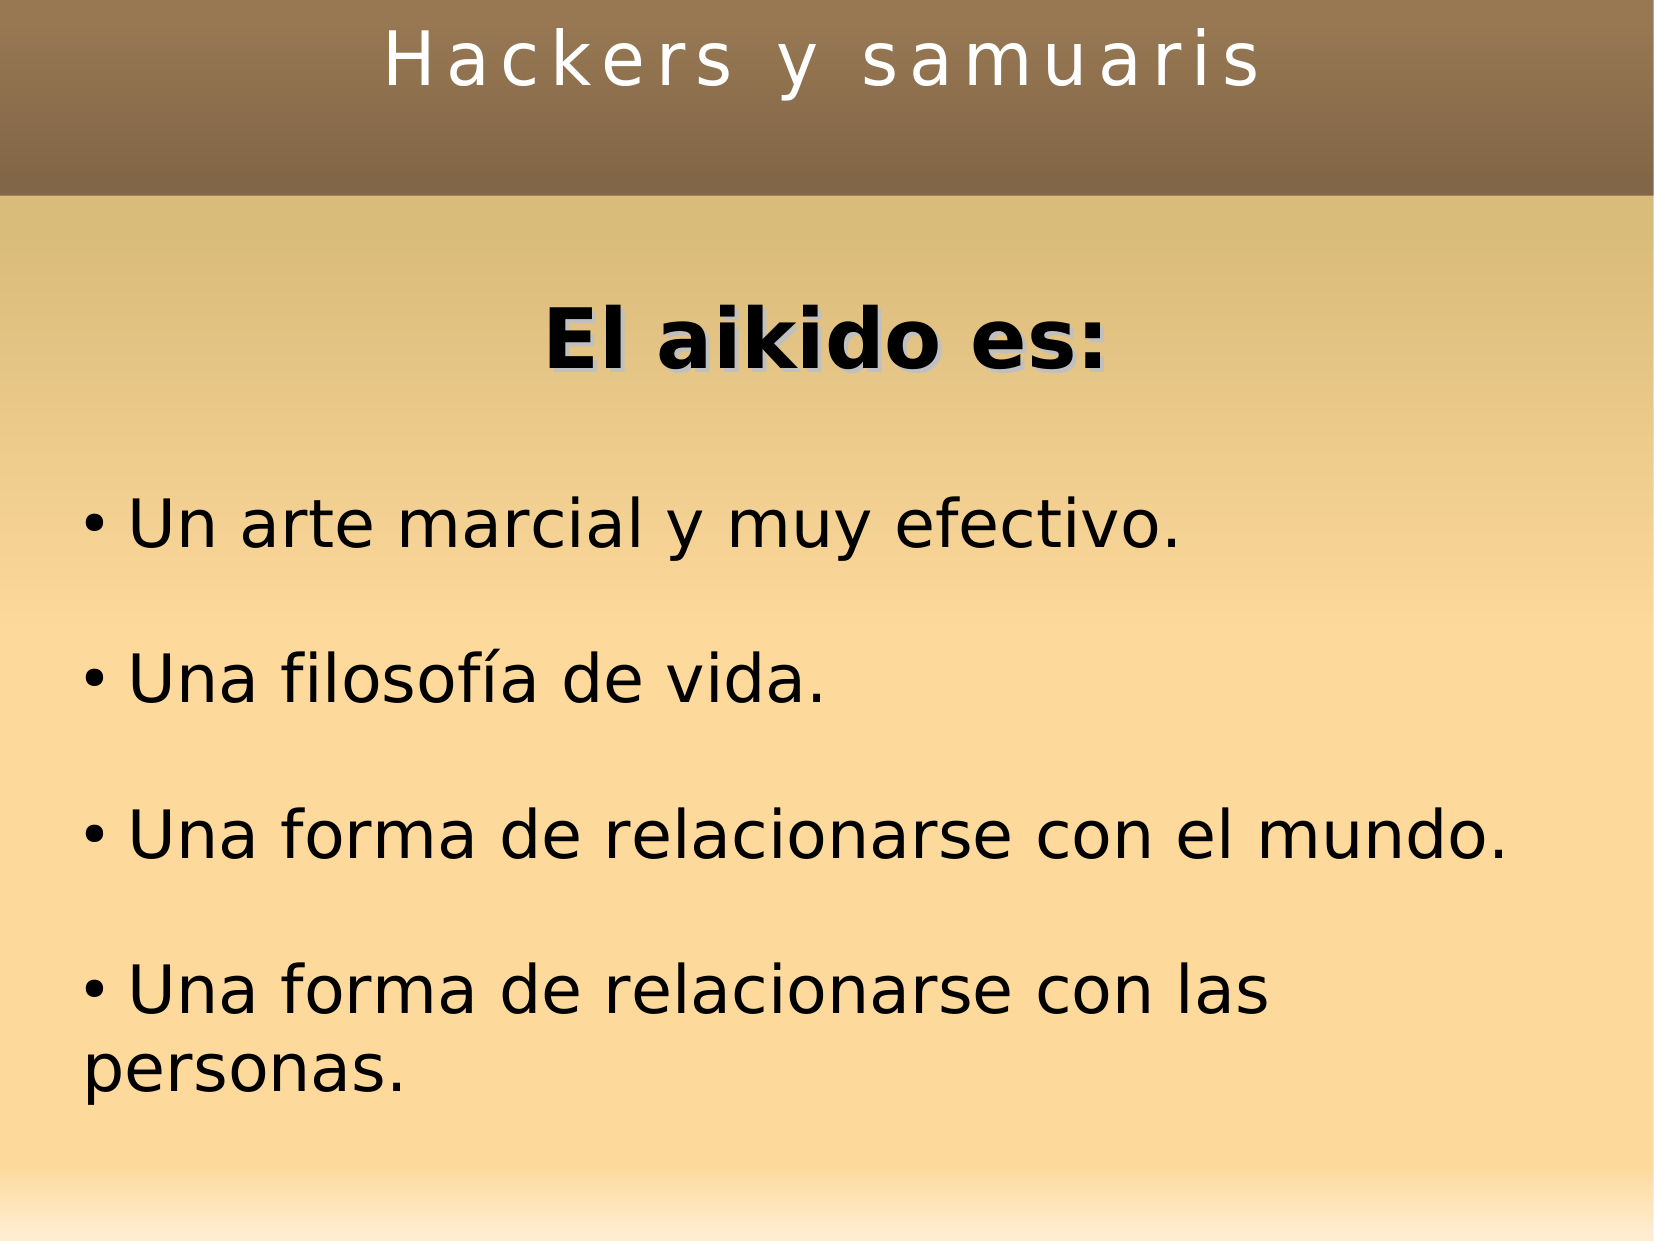

# Hackers y samuaris
El aikido es:
 Un arte marcial y muy efectivo.
 Una filosofía de vida.
 Una forma de relacionarse con el mundo.
 Una forma de relacionarse con las personas.